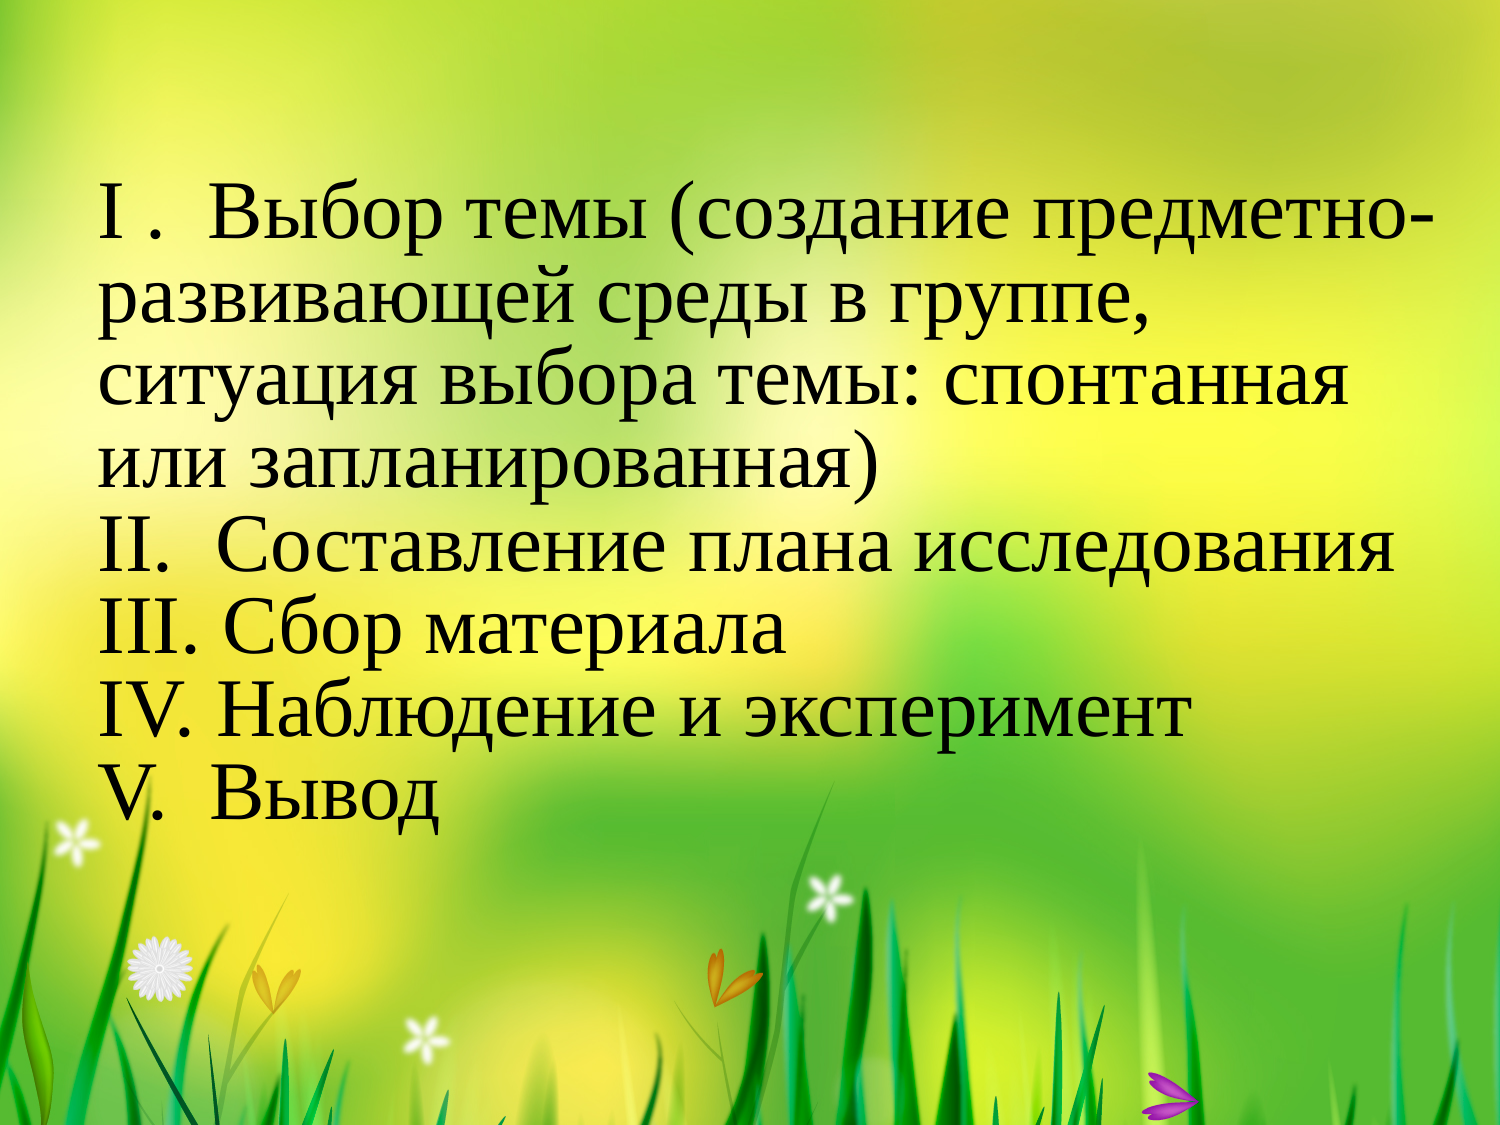

I . Выбор темы (создание предметно-развивающей среды в группе, ситуация выбора темы: спонтанная или запланированная)
II. Составление плана исследования
III. Сбор материала
IV. Наблюдение и эксперимент
V. Вывод